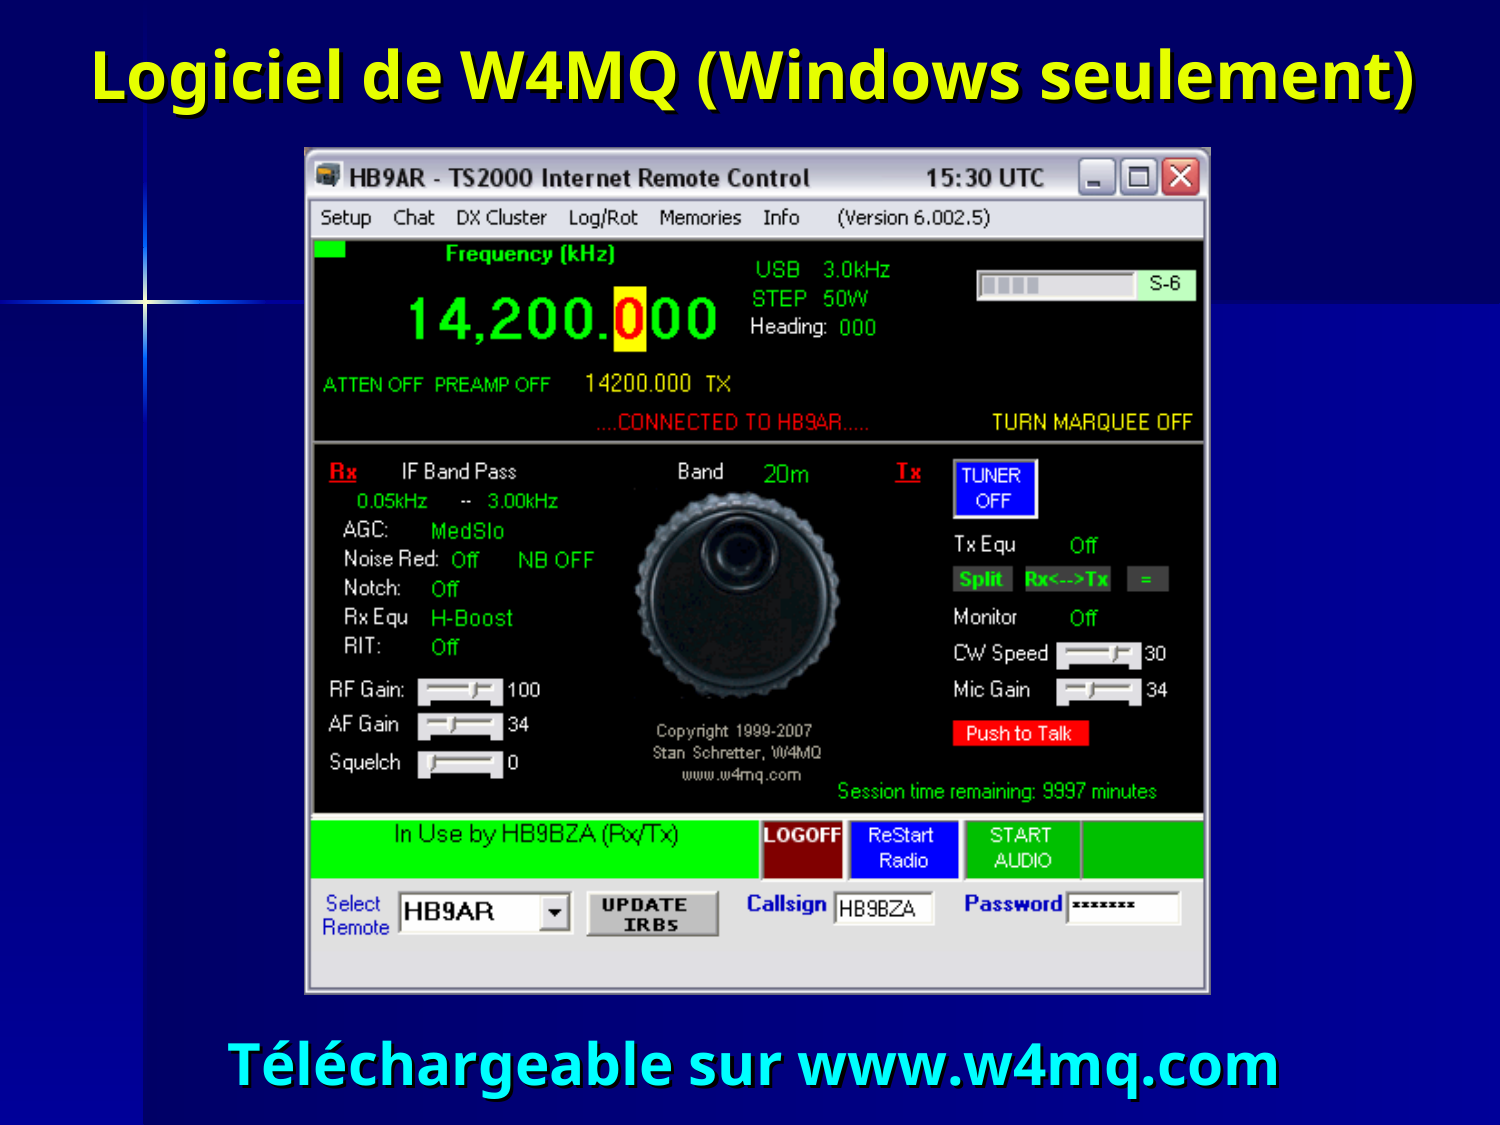

# Logiciel de W4MQ (Windows seulement)
Téléchargeable sur www.w4mq.com